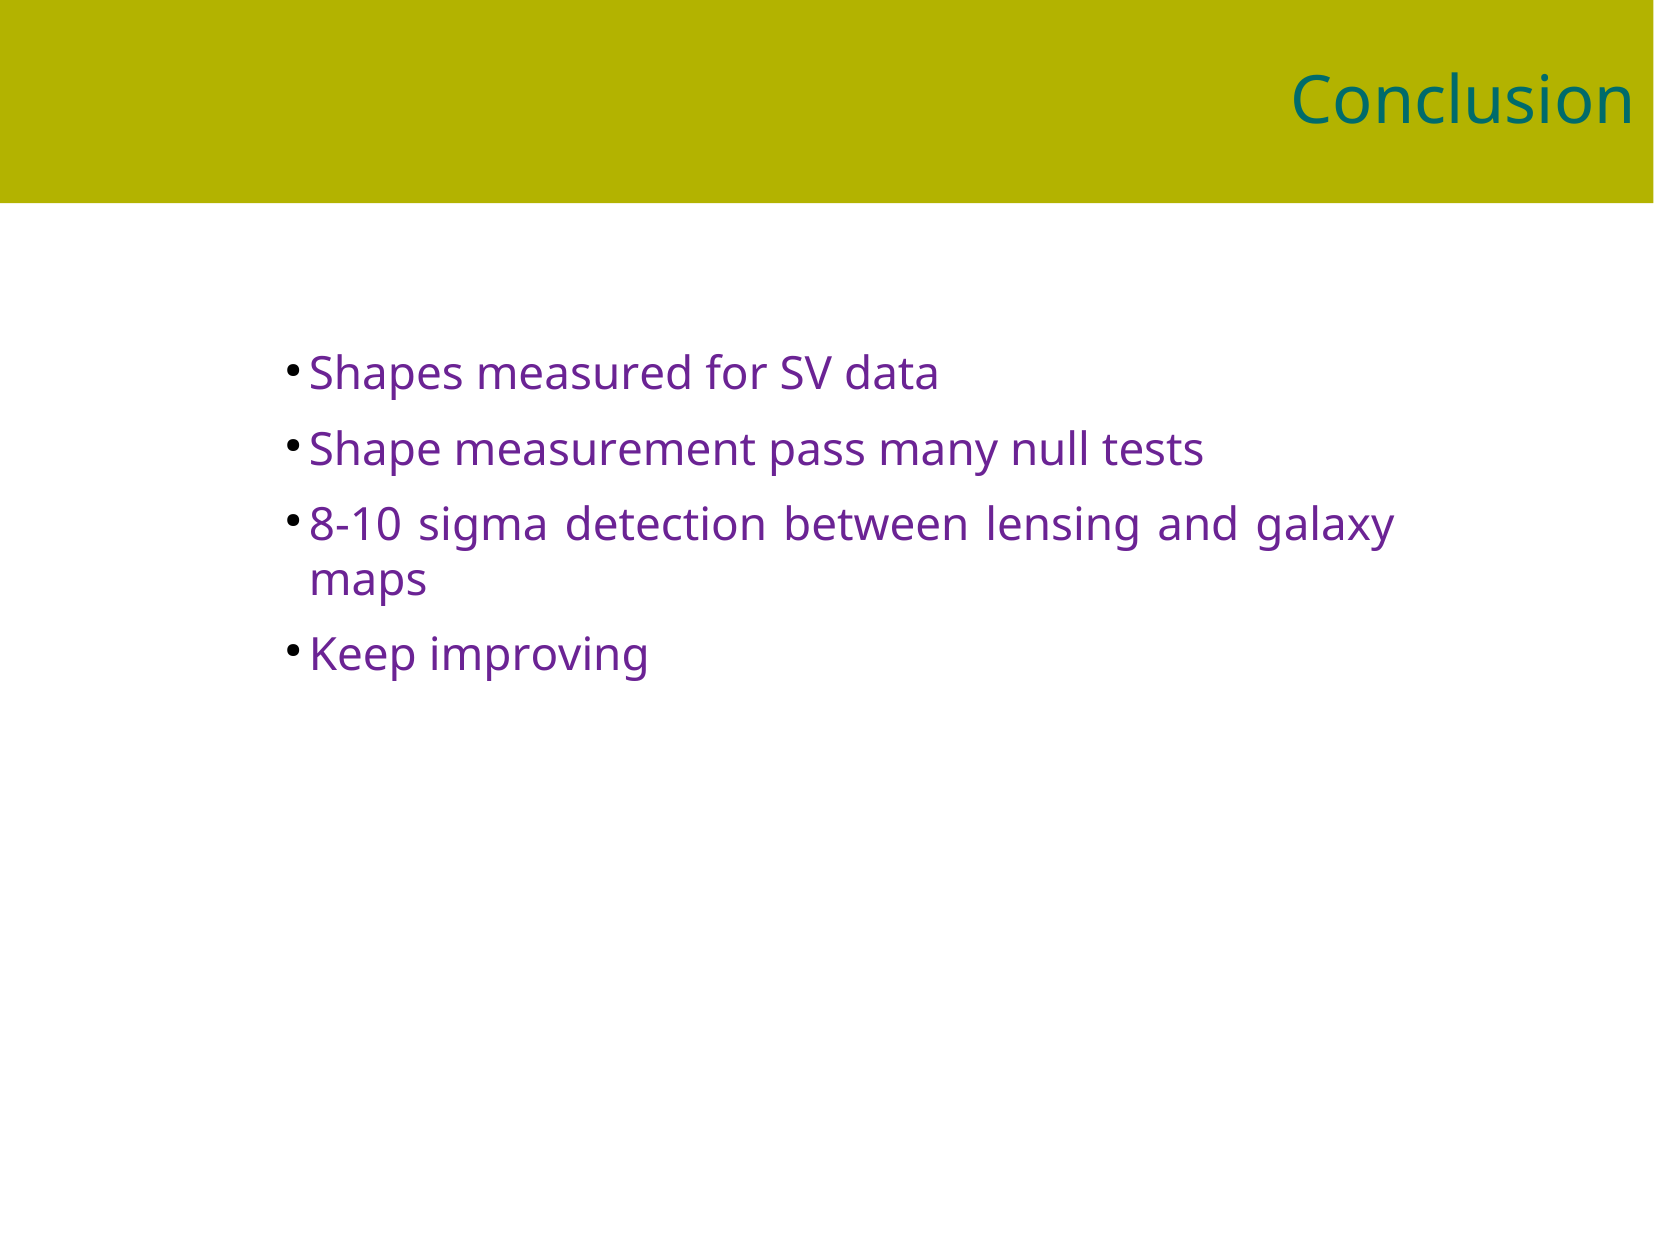

# Conclusion
Shapes measured for SV data
Shape measurement pass many null tests
8-10 sigma detection between lensing and galaxy maps
Keep improving